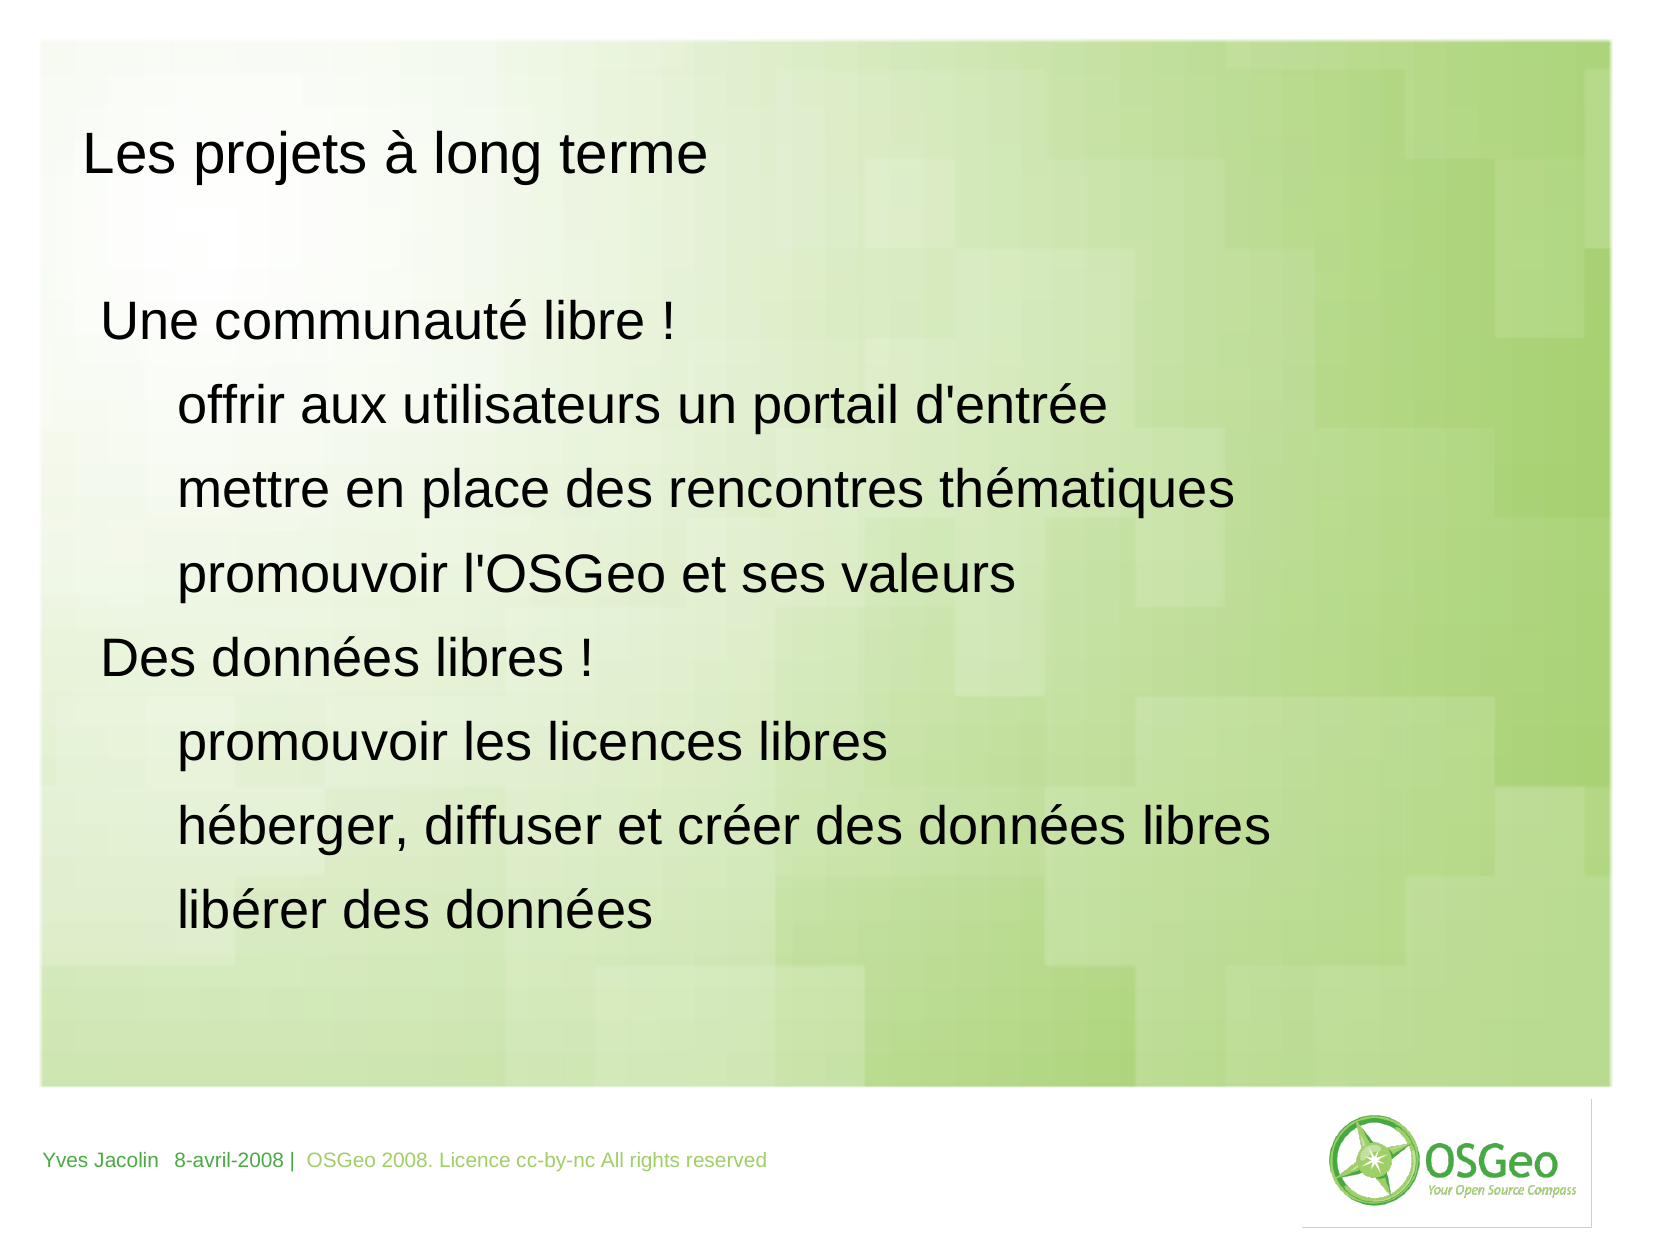

# Les projets à long terme
Une communauté libre !
offrir aux utilisateurs un portail d'entrée
mettre en place des rencontres thématiques
promouvoir l'OSGeo et ses valeurs
Des données libres !
promouvoir les licences libres
héberger, diffuser et créer des données libres
libérer des données